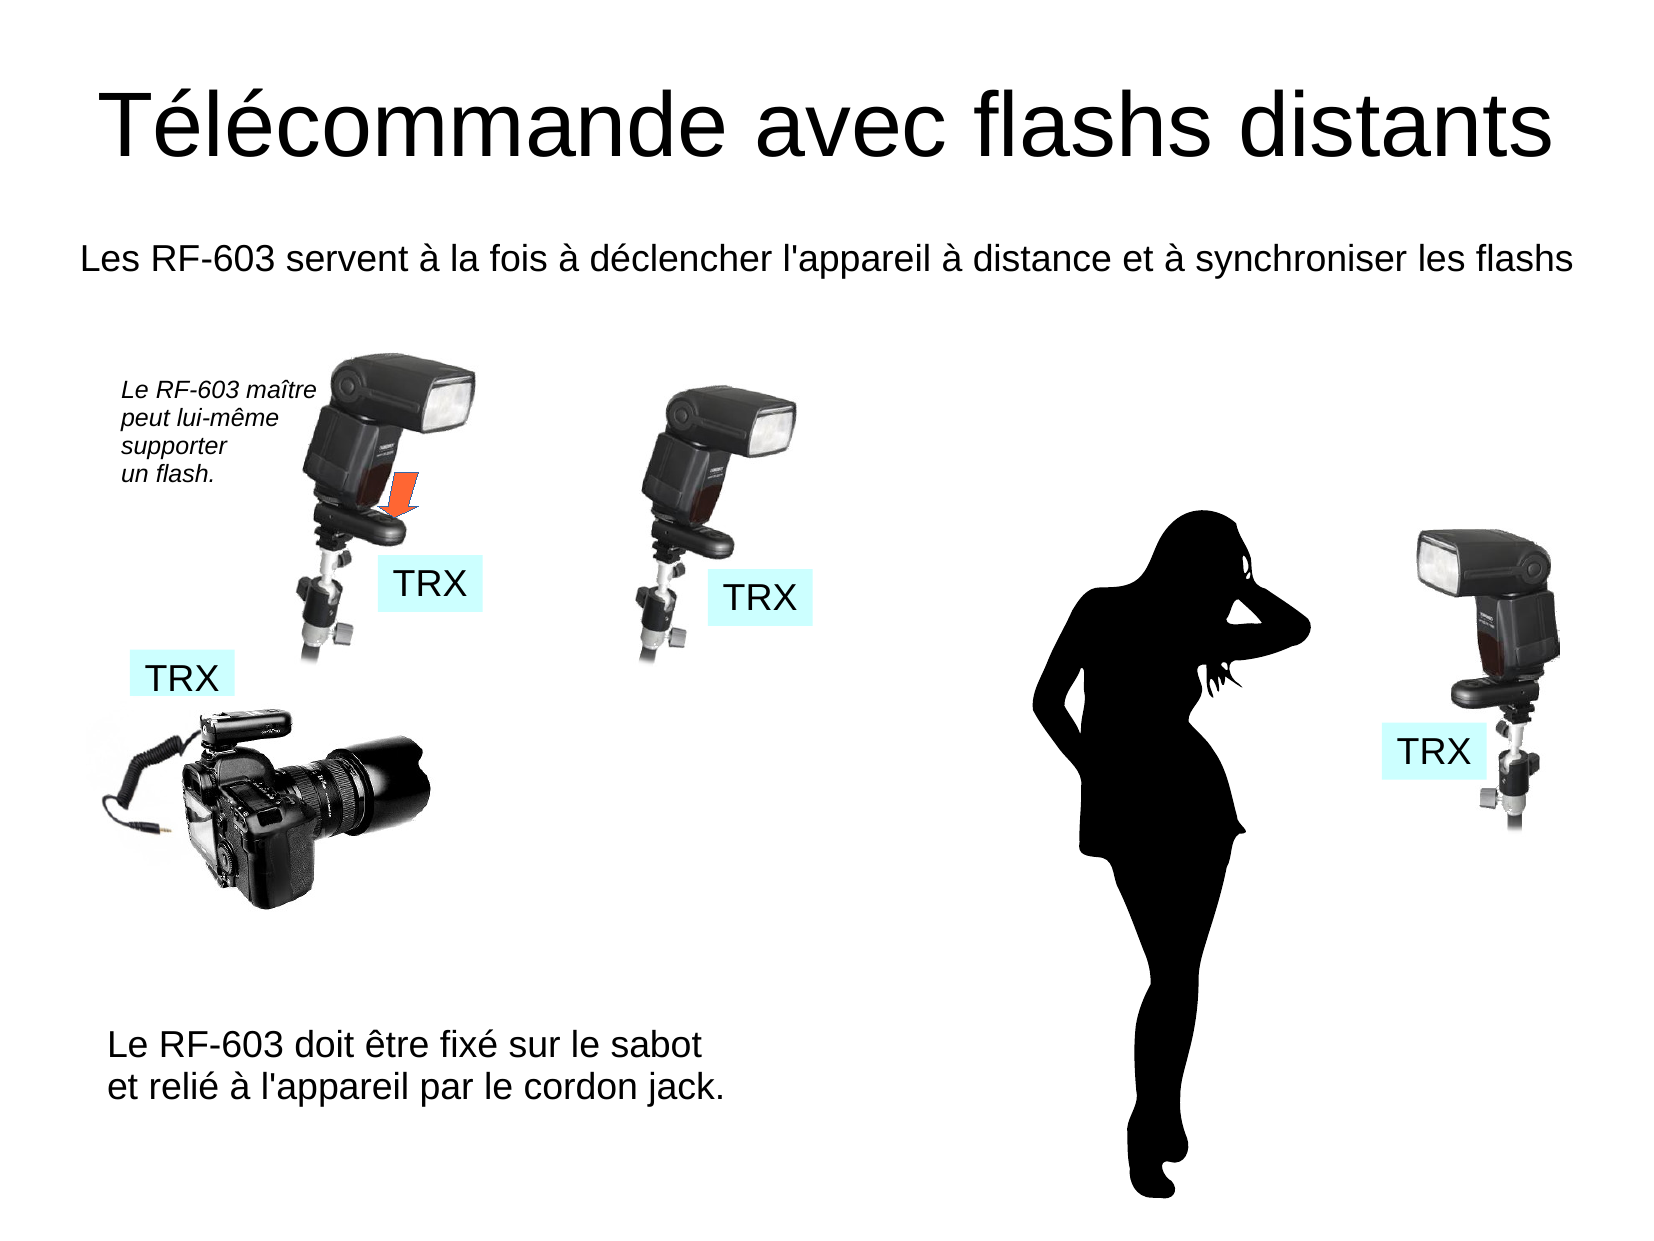

# Télécommande avec flashs distants
Les RF-603 servent à la fois à déclencher l'appareil à distance et à synchroniser les flashs
Le RF-603 maître
peut lui-même
supporter
un flash.
TRX
TRX
TRX
TRX
Le RF-603 doit être fixé sur le sabot
et relié à l'appareil par le cordon jack.